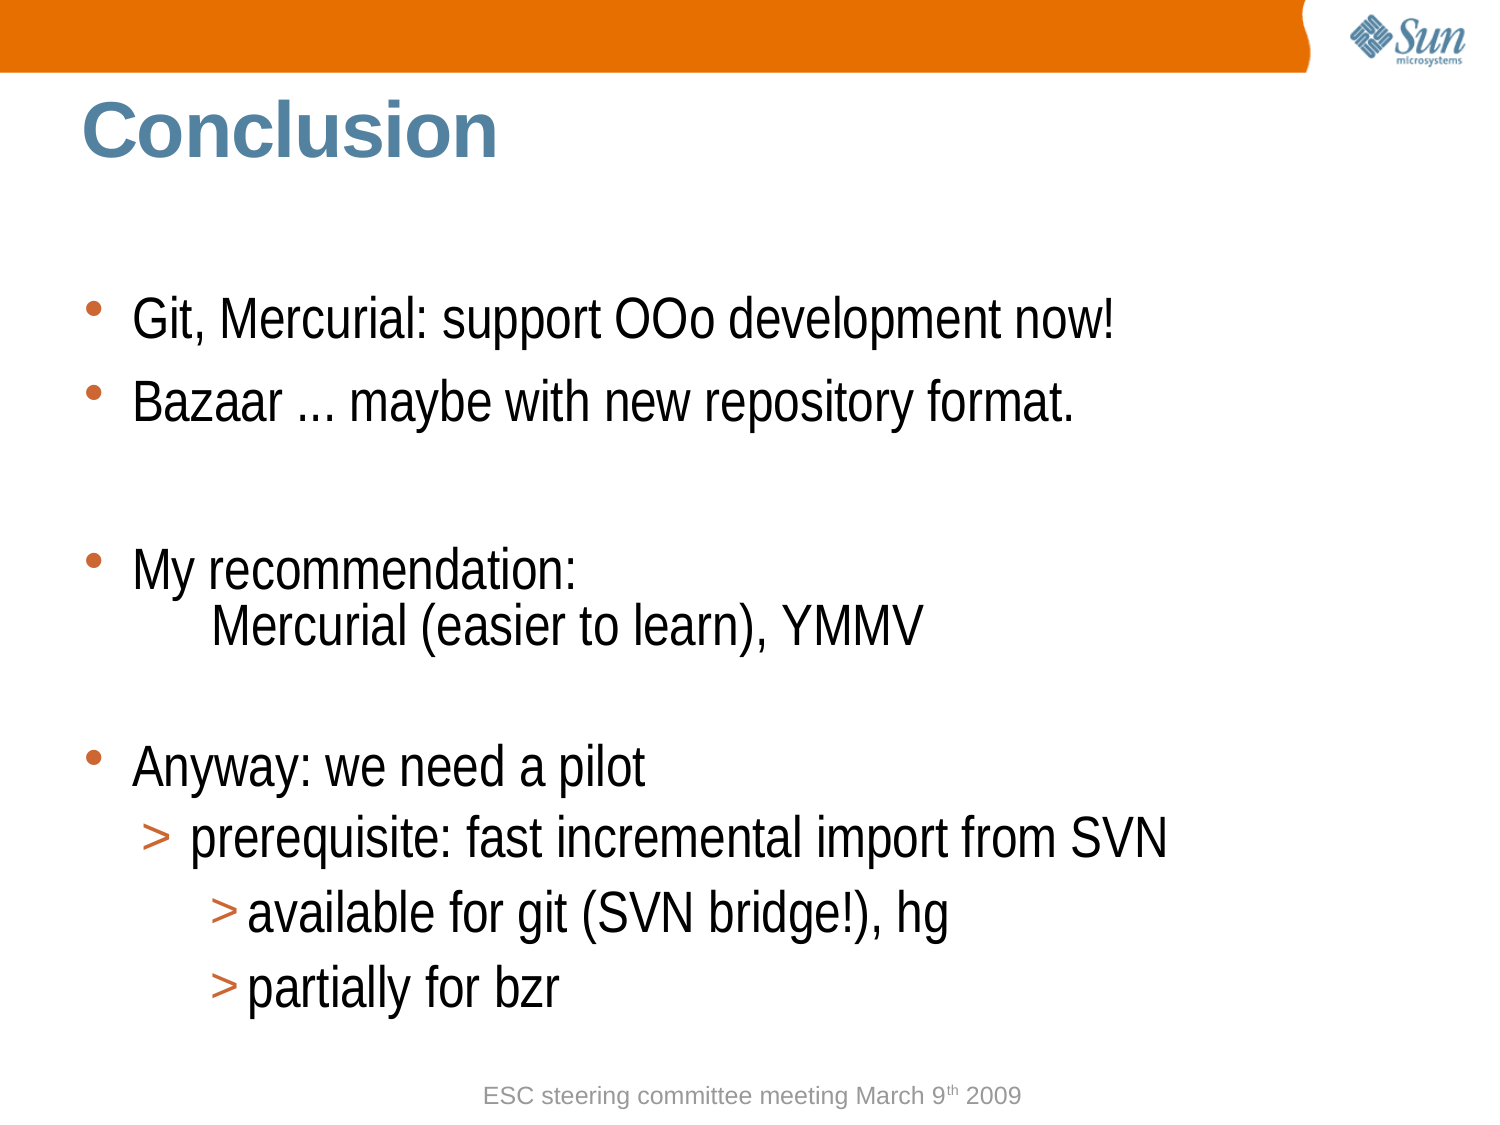

# Conclusion
Git, Mercurial: support OOo development now!
Bazaar ... maybe with new repository format.
My recommendation:
 Mercurial (easier to learn), YMMV
Anyway: we need a pilot
prerequisite: fast incremental import from SVN
available for git (SVN bridge!), hg
partially for bzr